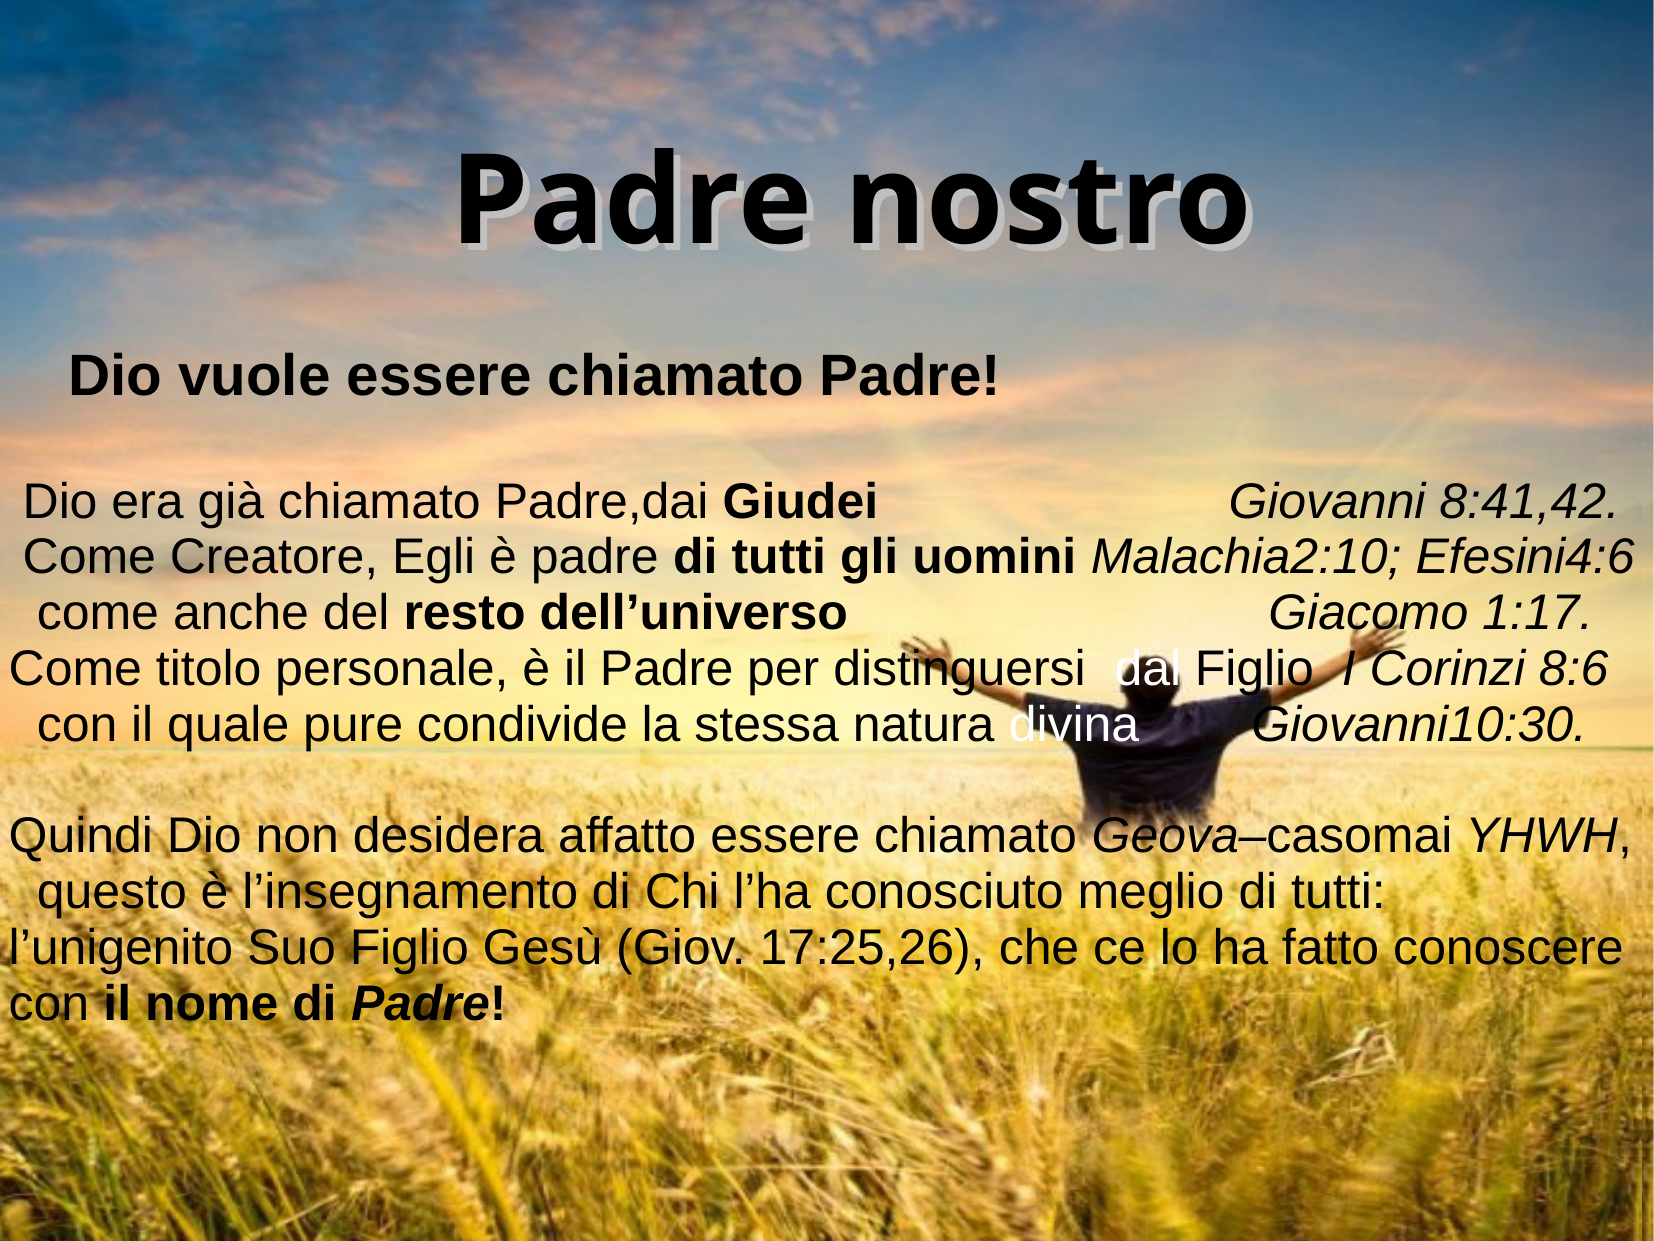

Introduzione
La cameretta.
 Ma tu, quando preghi, entra nella tua cameretta (Matteo 6:6).
Ma tu – questo implica che tu sei chiamato alla vera preghiera,
alla vera adorazione, alla vera comunione con Dio Padre!
 Dio ha delle richieste precise riguardo chi vuole adorarLo
 Giovanni 4:23,24.
 Gesù introduce un concetto caro a tutti i credenti risvegliati e ripieni dello
 Spirito Santo: la preghiera personale; è nella preghiera nascosta che
 Dio più si rivela; è la tua invocazione fervente e silenziosa che più gli è
 gradita; è il tuo grido nella valle dell’umiliazione, o la tua lode sul monte
 della vittoria che salgono come profumo soave al Suo trono.
 Fa’ orazione al Padre tuo che è nel segreto.
Dio è un Dio che si nasconde agli empi, ma che si rivela e rivela le Sue
meraviglie solo a quanti lo cercano Matteo 11:25.
Introduzione
Padre nostro
Dio vuole essere chiamato Padre!
 Dio era già chiamato Padre,dai Giudei Giovanni 8:41,42.
 Come Creatore, Egli è padre di tutti gli uomini Malachia2:10; Efesini4:6
 come anche del resto dell’universo Giacomo 1:17.
 Come titolo personale, è il Padre per distinguersi dal Figlio I Corinzi 8:6
 con il quale pure condivide la stessa natura divina Giovanni10:30.
 Quindi Dio non desidera affatto essere chiamato Geova–casomai YHWH,
 questo è l’insegnamento di Chi l’ha conosciuto meglio di tutti:
 l’unigenito Suo Figlio Gesù (Giov. 17:25,26), che ce lo ha fatto conoscere
 con il nome di Padre!